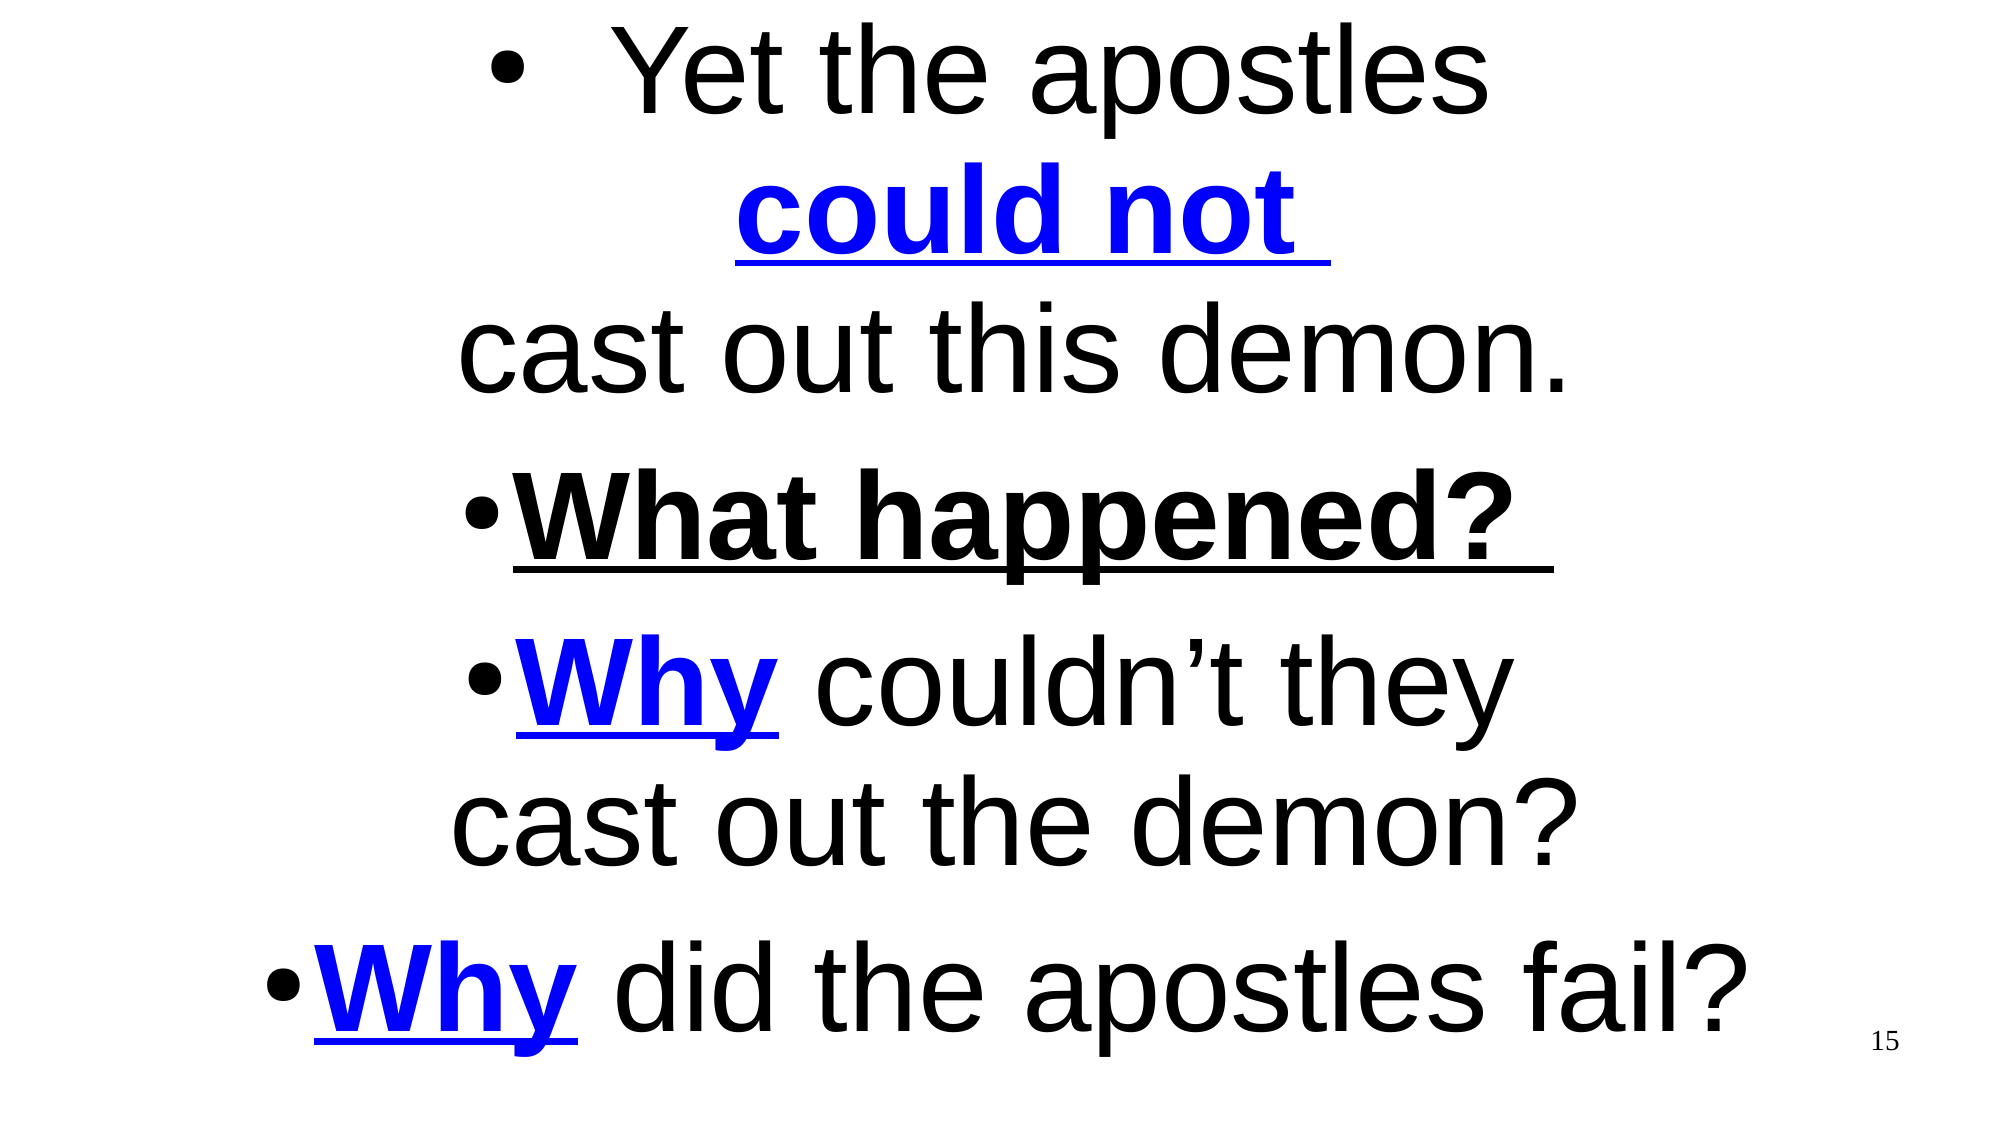

# Yet the apostles could not cast out this demon.
What happened?
Why couldn’t they
cast out the demon?
Why did the apostles fail?
15